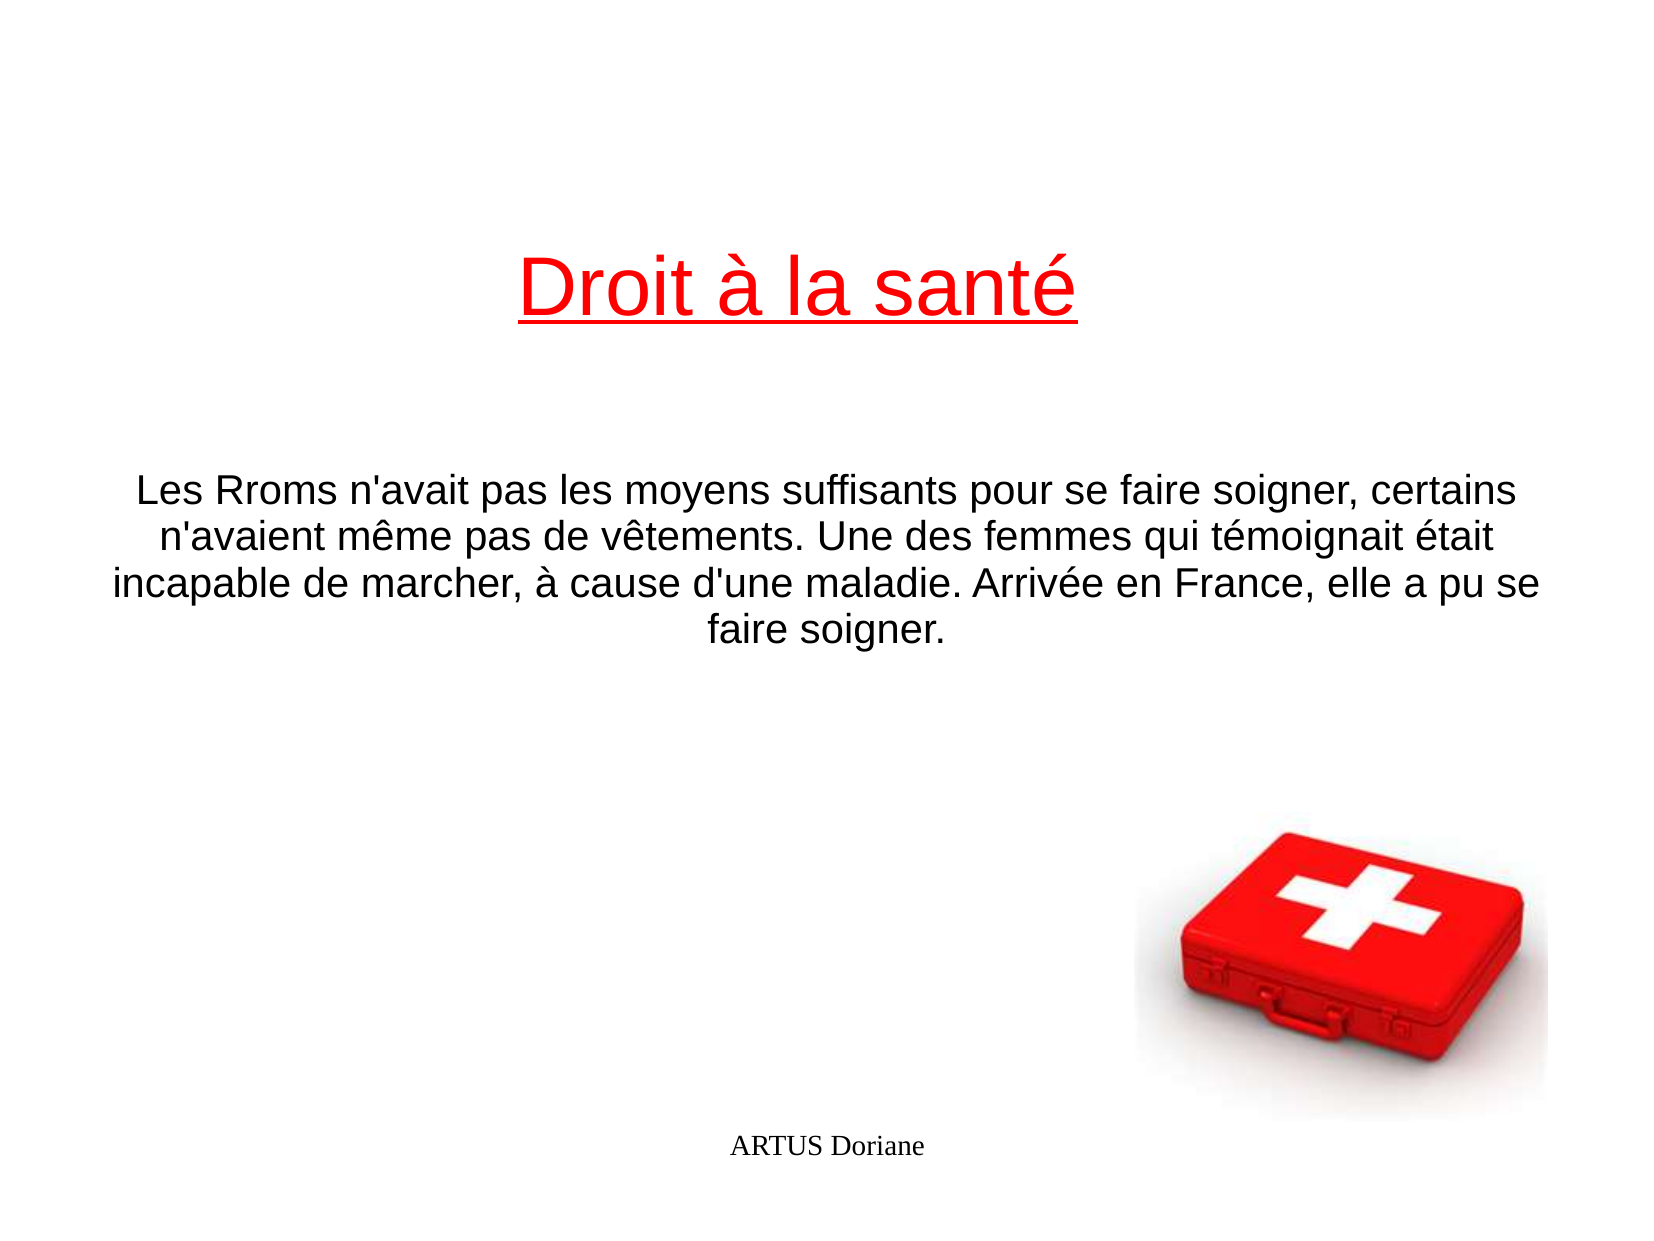

Les Rroms n'avait pas les moyens suffisants pour se faire soigner, certains n'avaient même pas de vêtements. Une des femmes qui témoignait était incapable de marcher, à cause d'une maladie. Arrivée en France, elle a pu se faire soigner.
# Droit à la santé
ARTUS Doriane